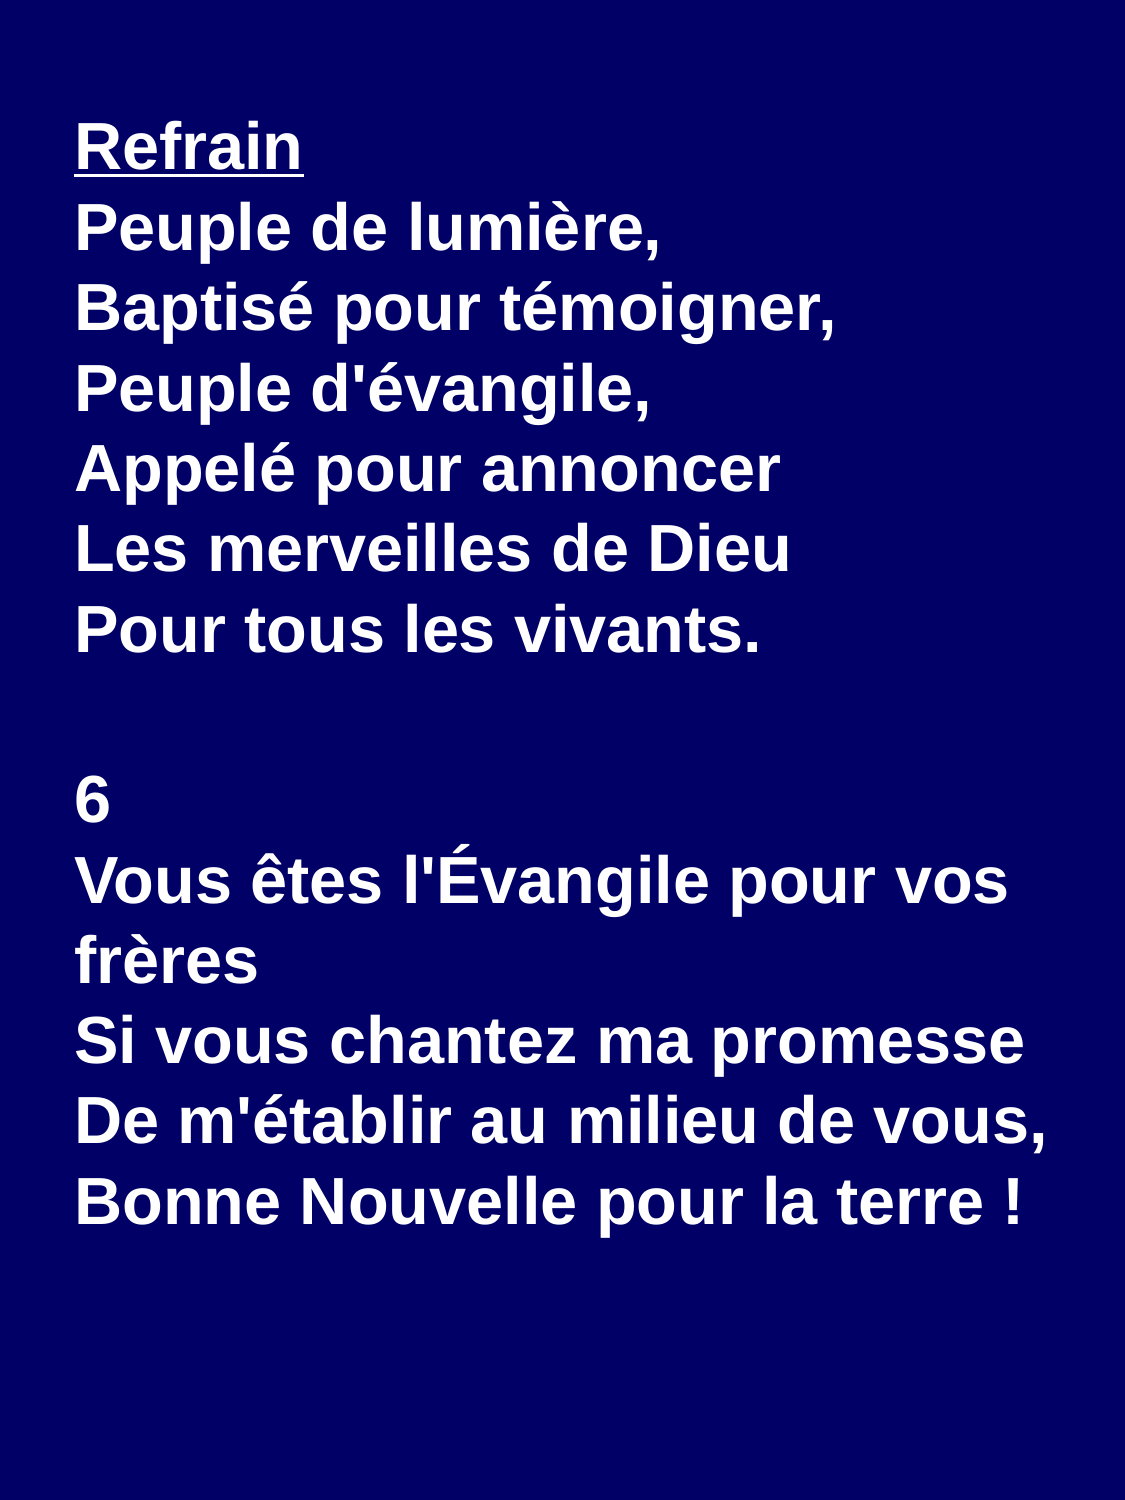

Refrain
Peuple de lumière,
Baptisé pour témoigner,
Peuple d'évangile,
Appelé pour annoncer
Les merveilles de Dieu
Pour tous les vivants.
6
Vous êtes l'Évangile pour vos frères
Si vous chantez ma promesse
De m'établir au milieu de vous,
Bonne Nouvelle pour la terre !